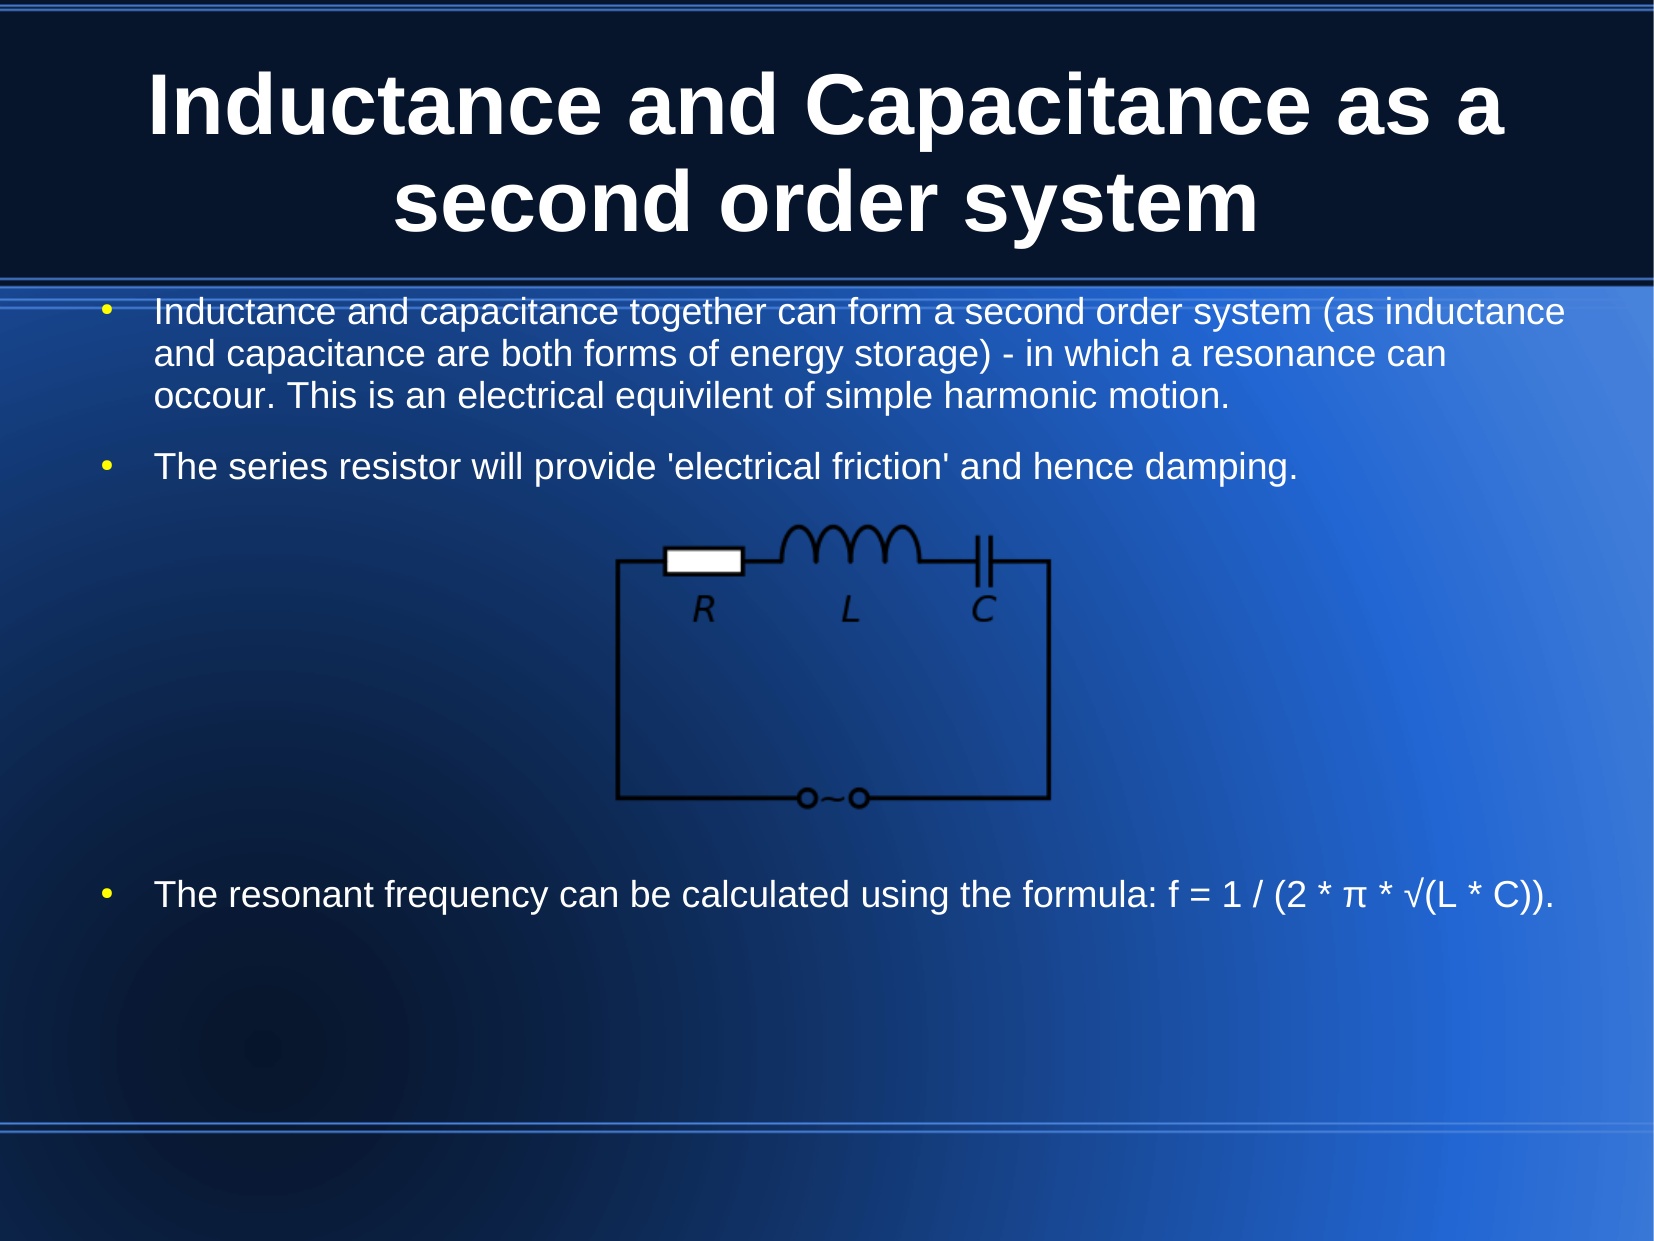

# Inductance and Capacitance as a second order system
Inductance and capacitance together can form a second order system (as inductance and capacitance are both forms of energy storage) - in which a resonance can occour. This is an electrical equivilent of simple harmonic motion.
The series resistor will provide 'electrical friction' and hence damping.
The resonant frequency can be calculated using the formula: f = 1 / (2 * π * √(L * C)).